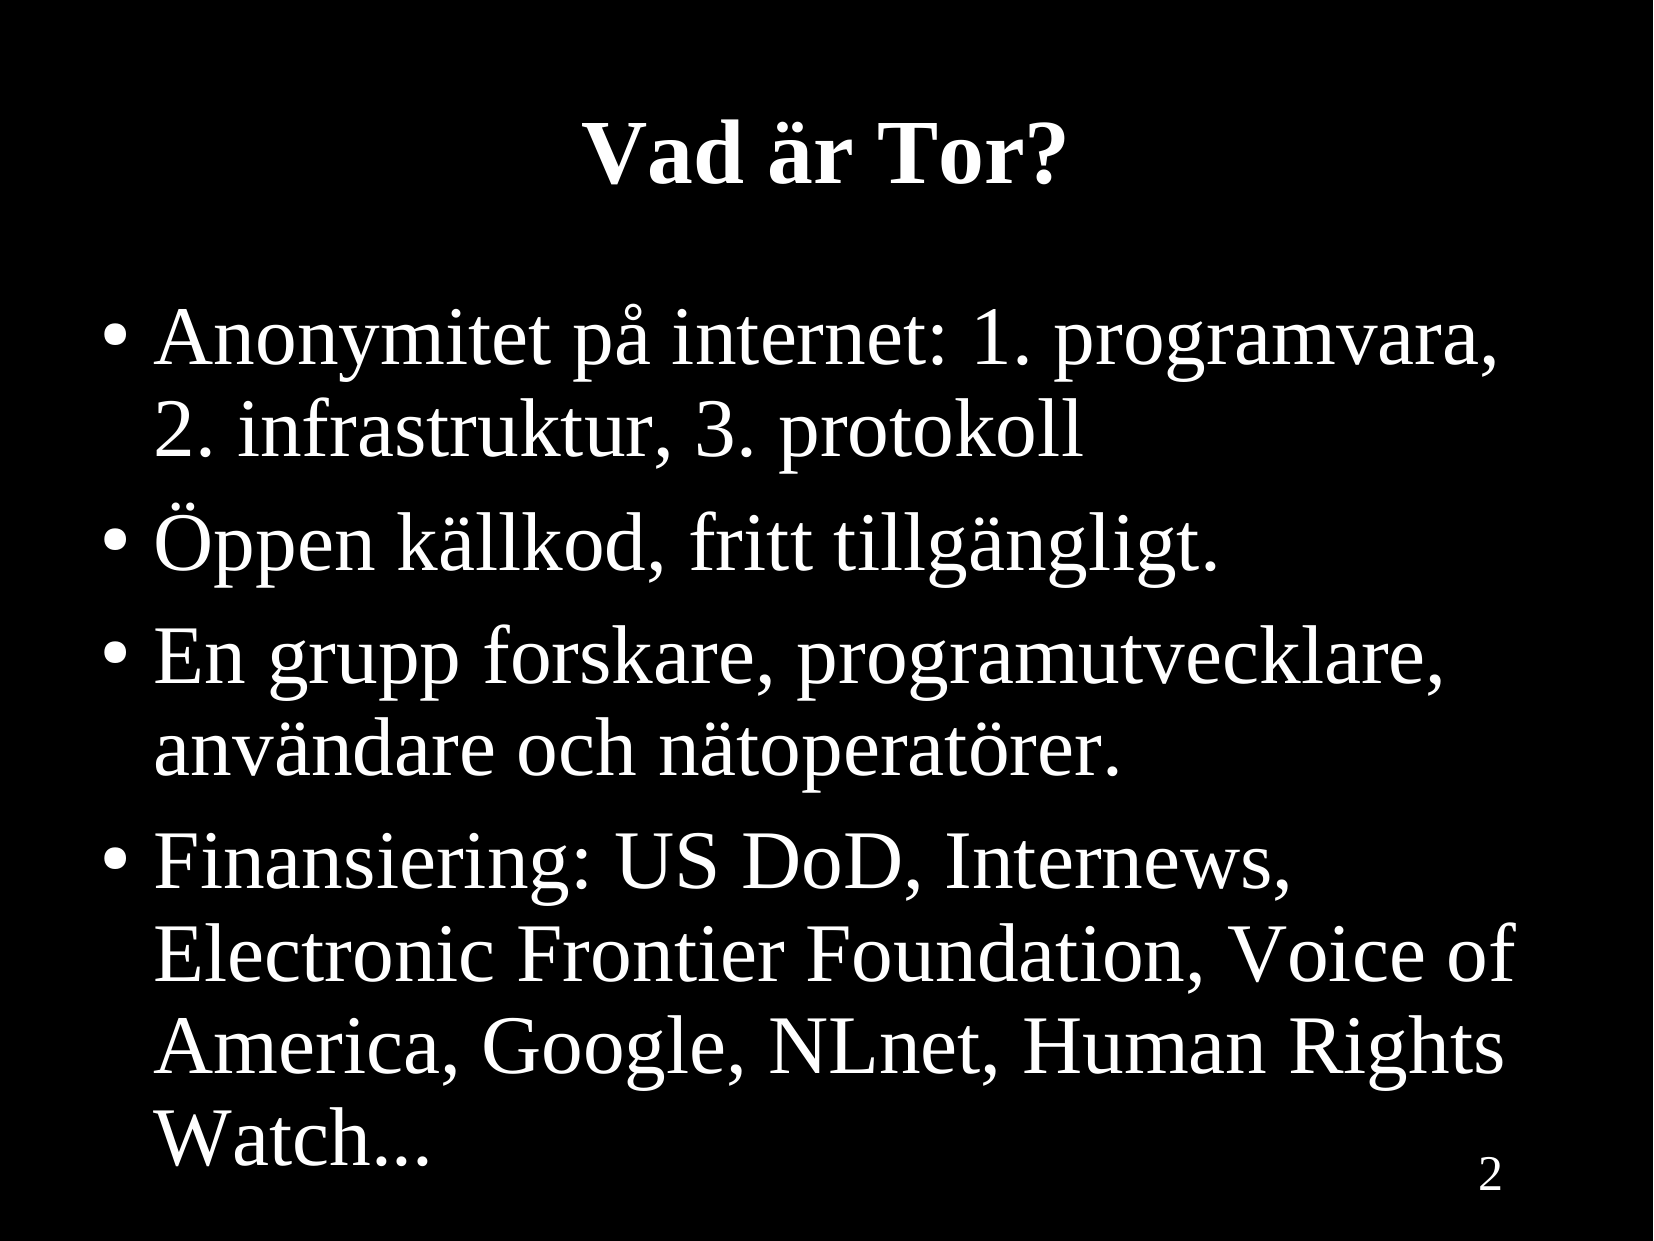

# Vad är Tor?
Anonymitet på internet: 1. programvara, 2. infrastruktur, 3. protokoll
Öppen källkod, fritt tillgängligt.
En grupp forskare, programutvecklare, användare och nätoperatörer.
Finansiering: US DoD, Internews, Electronic Frontier Foundation, Voice of America, Google, NLnet, Human Rights Watch...